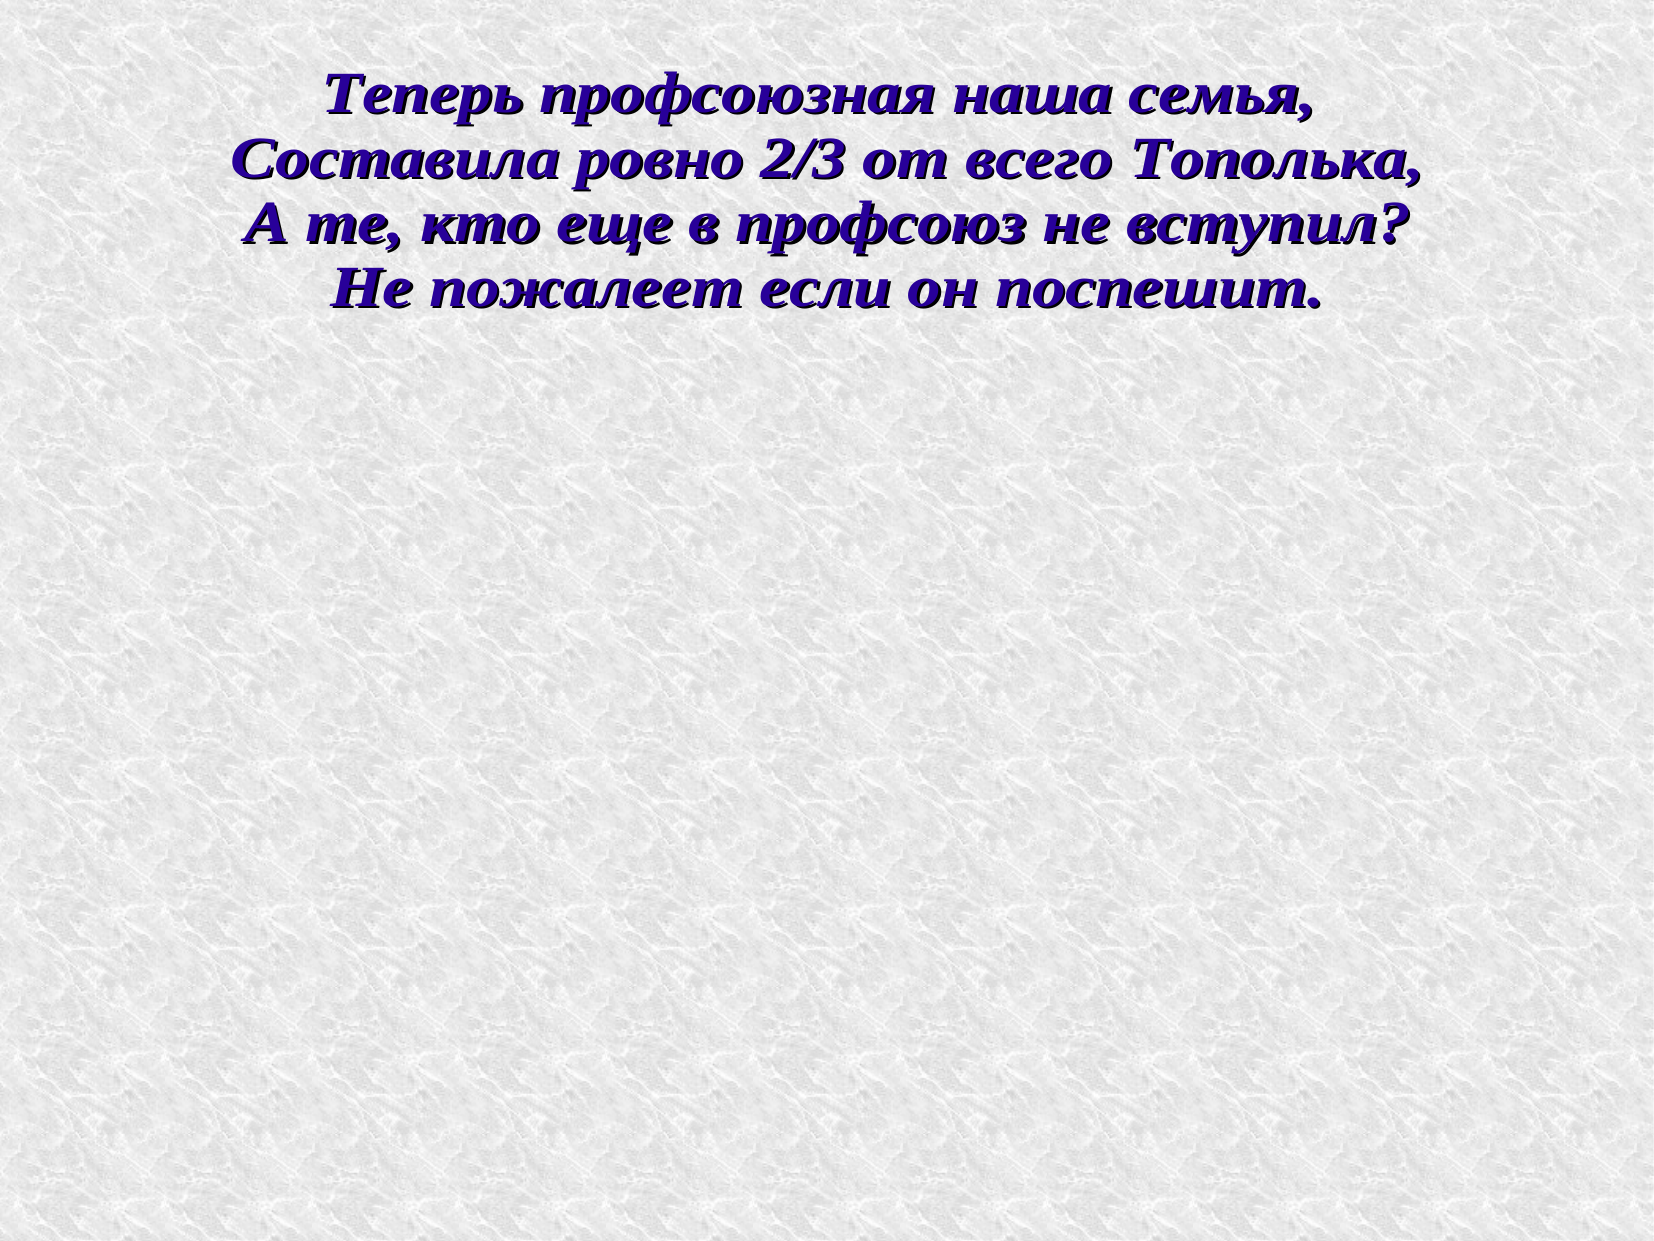

# Теперь профсоюзная наша семья, Составила ровно 2/3 от всего Тополька, А те, кто еще в профсоюз не вступил? Не пожалеет если он поспешит.